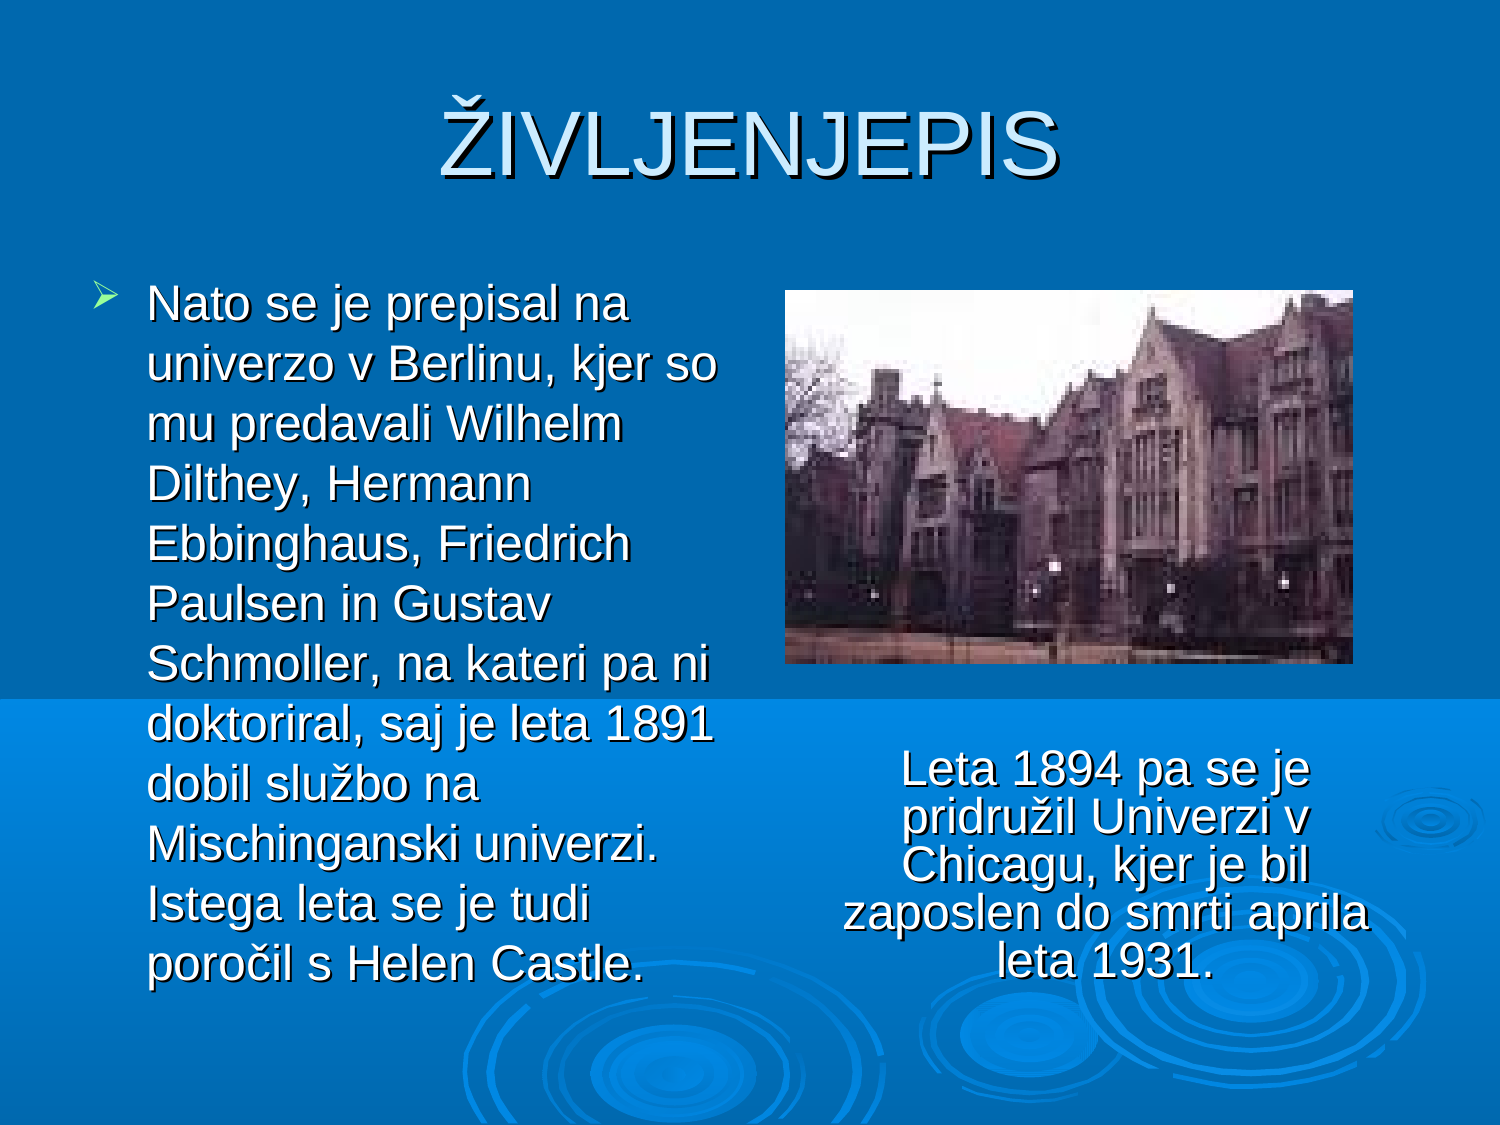

# ŽIVLJENJEPIS
Nato se je prepisal na univerzo v Berlinu, kjer so mu predavali Wilhelm Dilthey, Hermann Ebbinghaus, Friedrich Paulsen in Gustav Schmoller, na kateri pa ni doktoriral, saj je leta 1891 dobil službo na Mischinganski univerzi. Istega leta se je tudi poročil s Helen Castle.
Leta 1894 pa se je pridružil Univerzi v Chicagu, kjer je bil zaposlen do smrti aprila leta 1931.